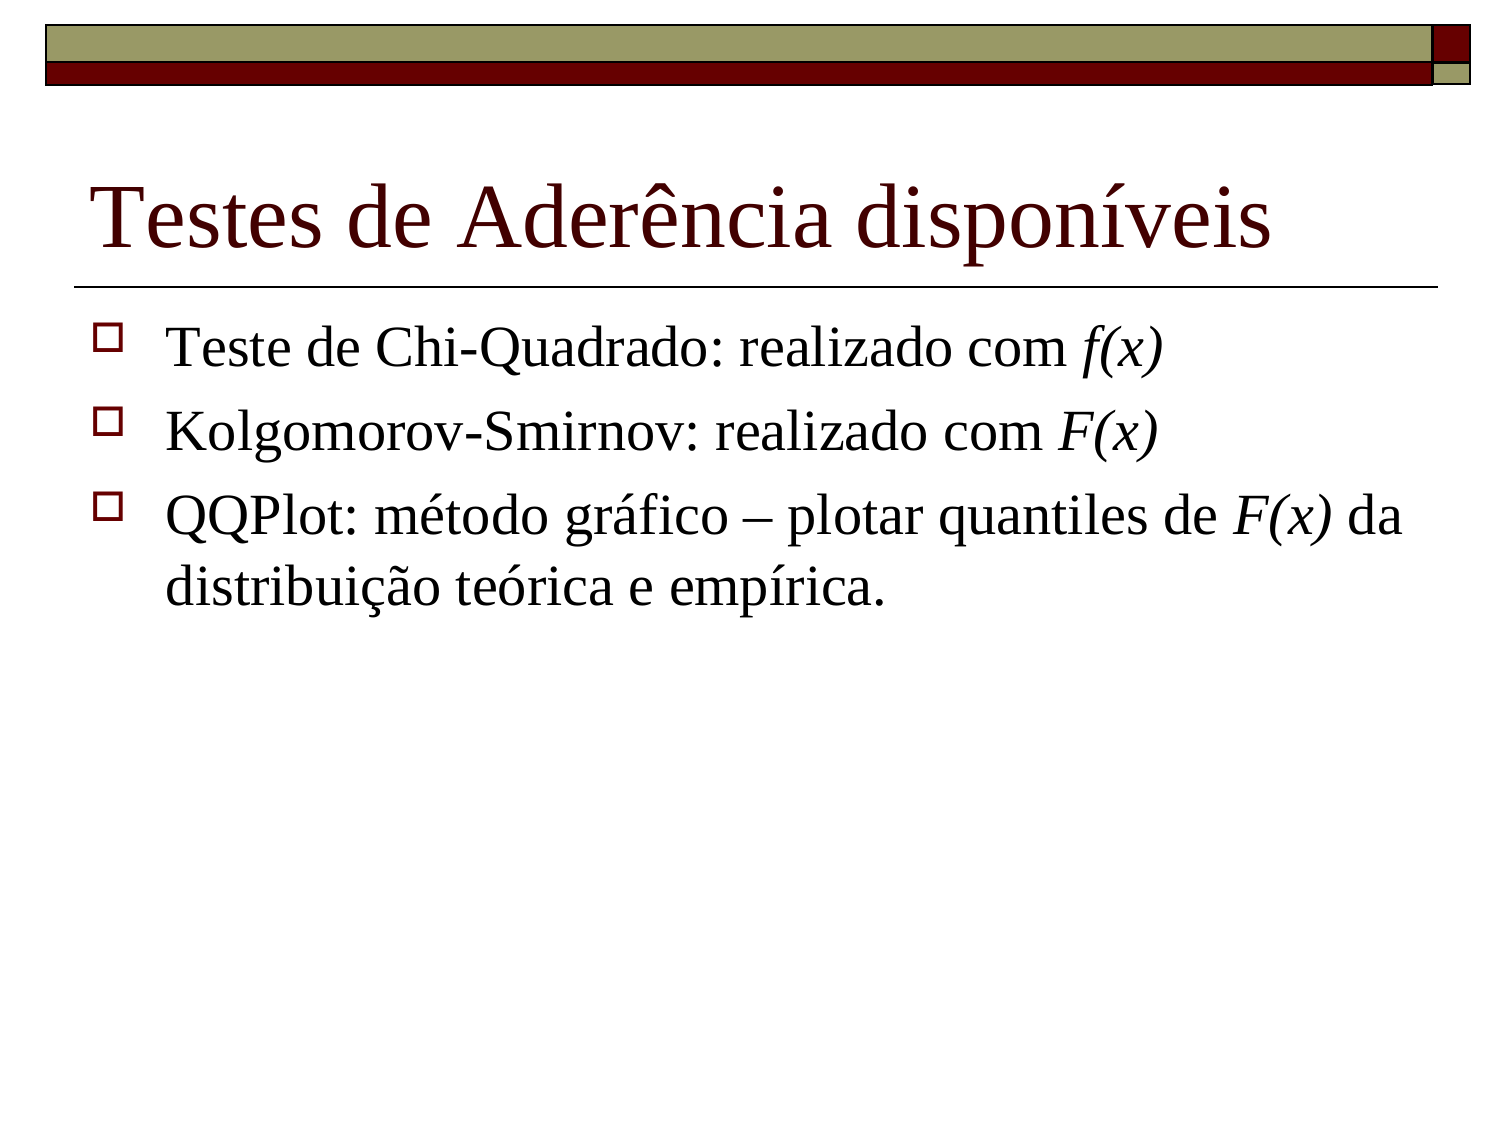

# Testes de Aderência disponíveis
Teste de Chi-Quadrado: realizado com f(x)
Kolgomorov-Smirnov: realizado com F(x)
QQPlot: método gráfico – plotar quantiles de F(x) da distribuição teórica e empírica.